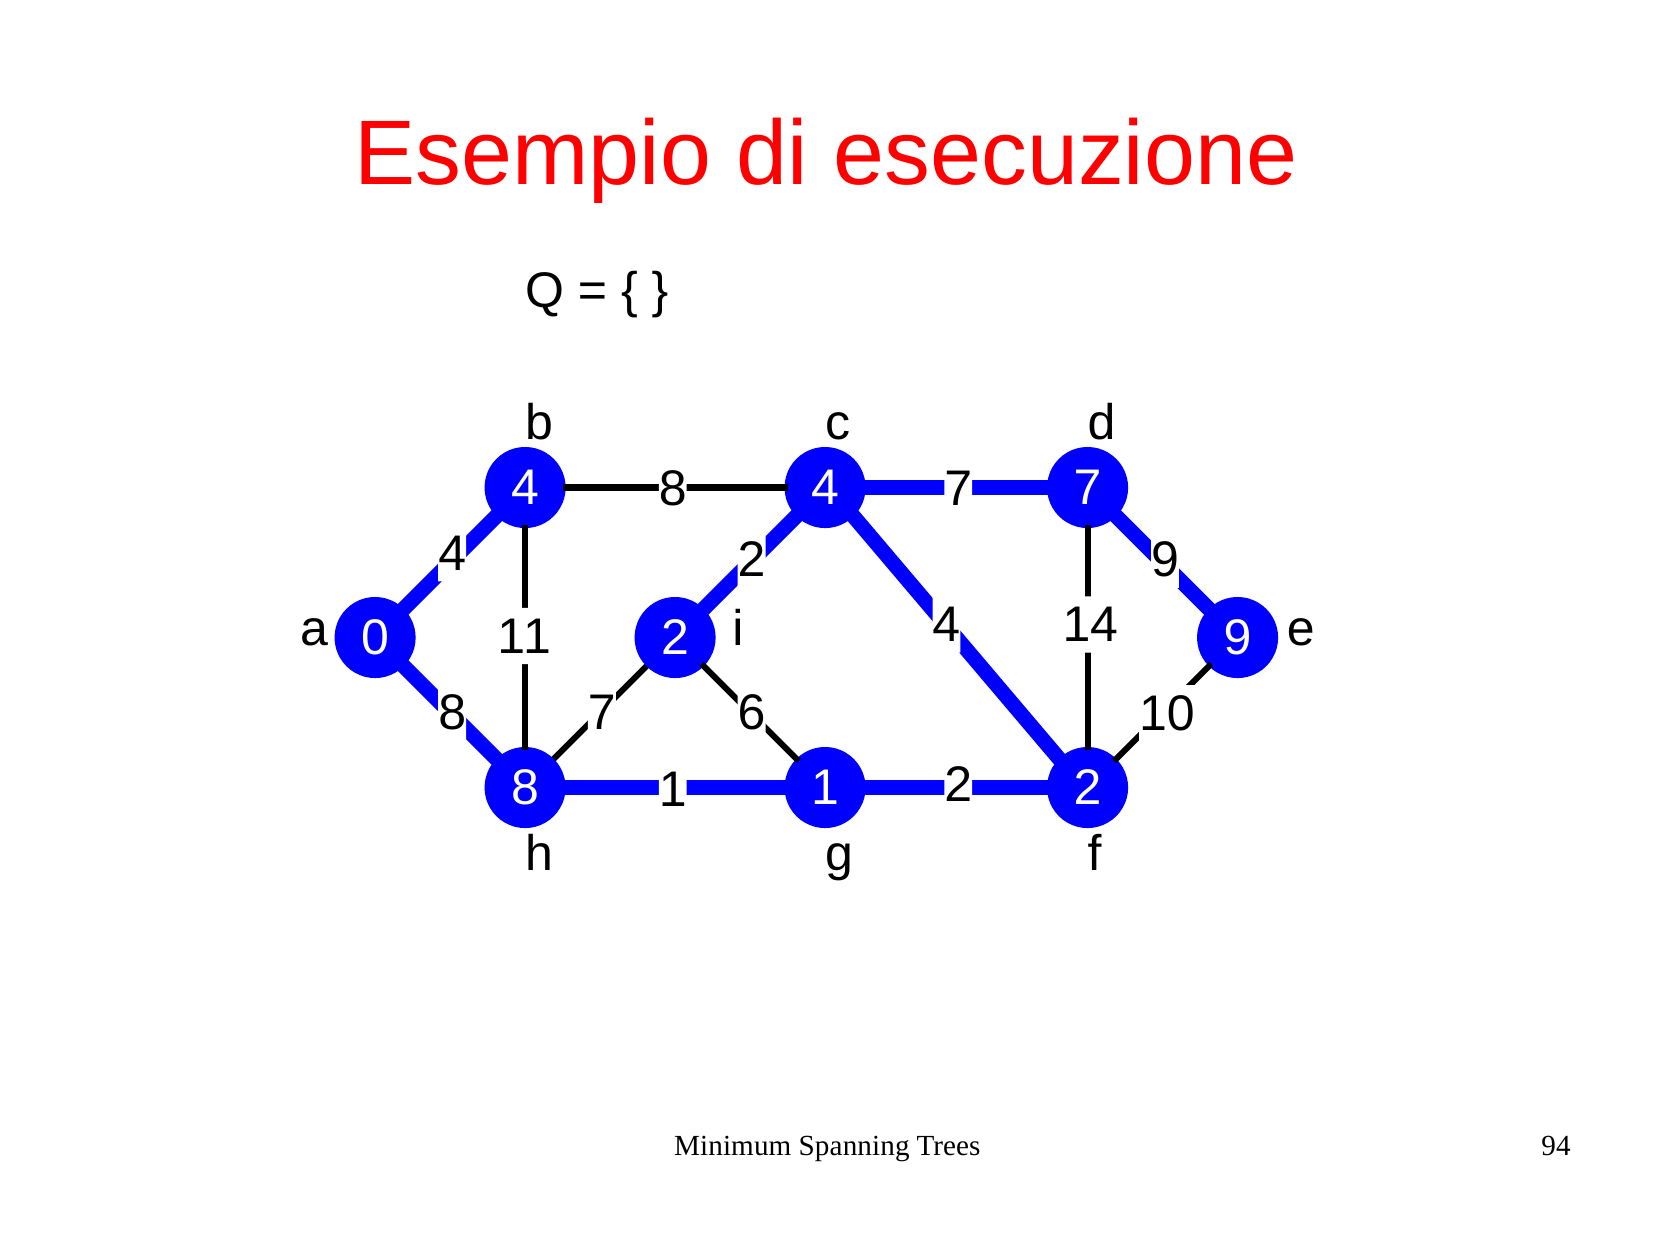

# Esempio di esecuzione
Q = { }
b
c
d
4
4
7
8
7
4
2
9
4
14
a
0
2
i
9
e
11
8
7
6
10
8
1
2
2
1
h
g
f
Minimum Spanning Trees
94